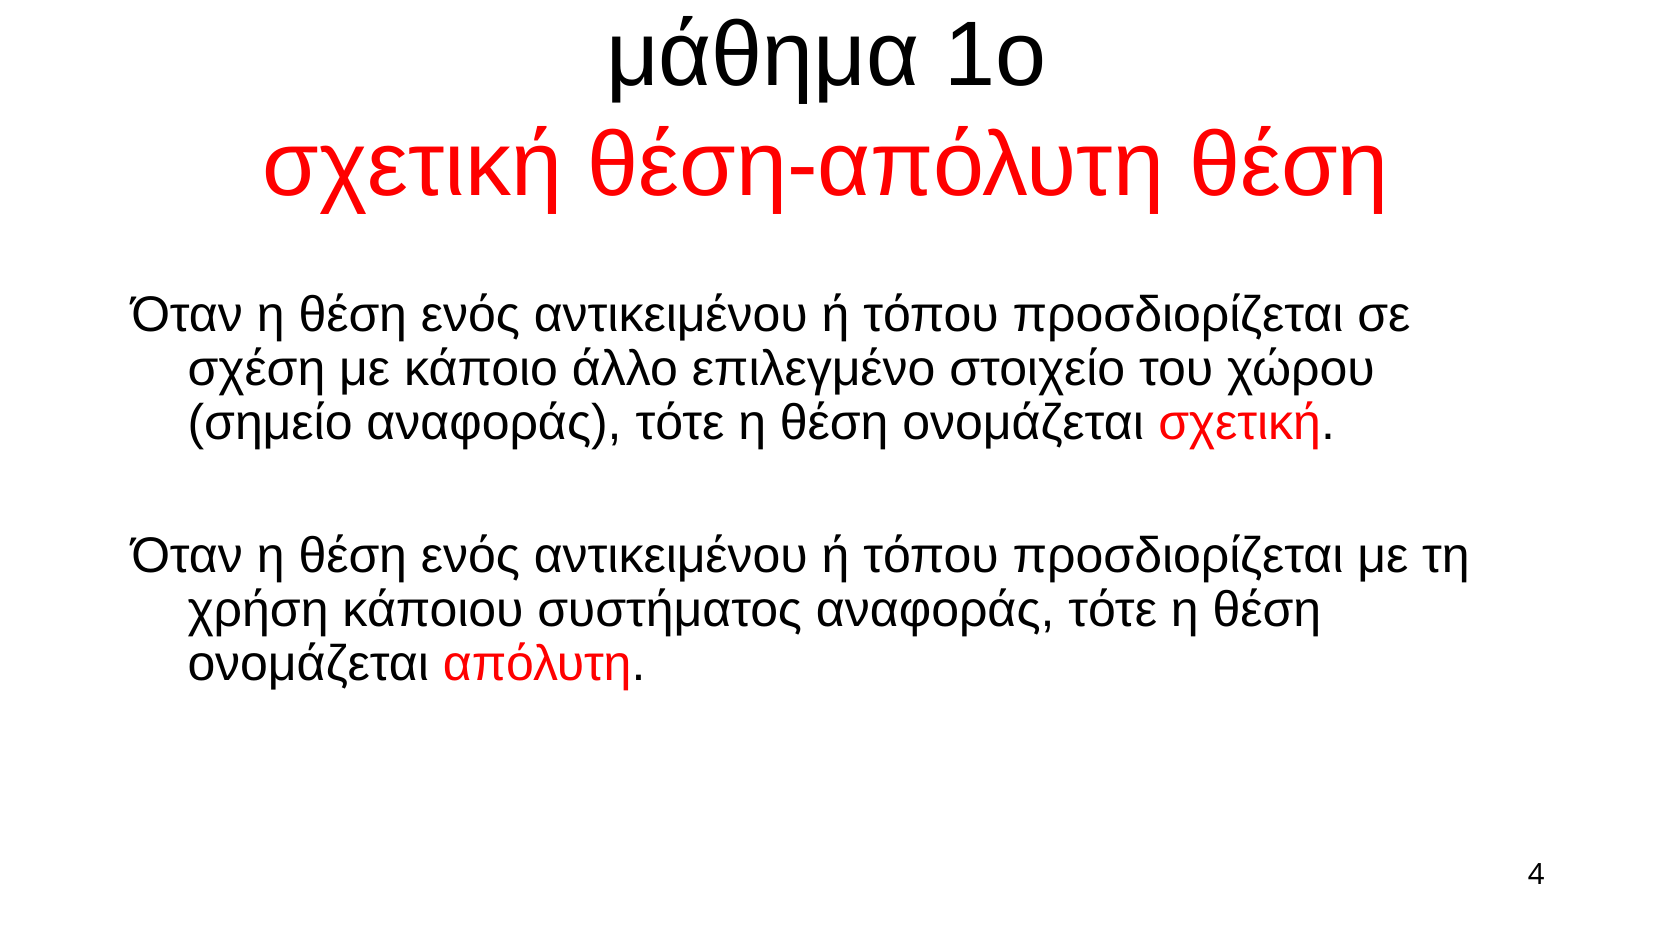

# μάθημα 1ο σχετική θέση-απόλυτη θέση
Όταν η θέση ενός αντικειμένου ή τόπου προσδιορίζεται σε σχέση με κάποιο άλλο επιλεγμένο στοιχείο του χώρου (σημείο αναφοράς), τότε η θέση ονομάζεται σχετική.
Όταν η θέση ενός αντικειμένου ή τόπου προσδιορίζεται με τη χρήση κάποιου συστήματος αναφοράς, τότε η θέση ονομάζεται απόλυτη.